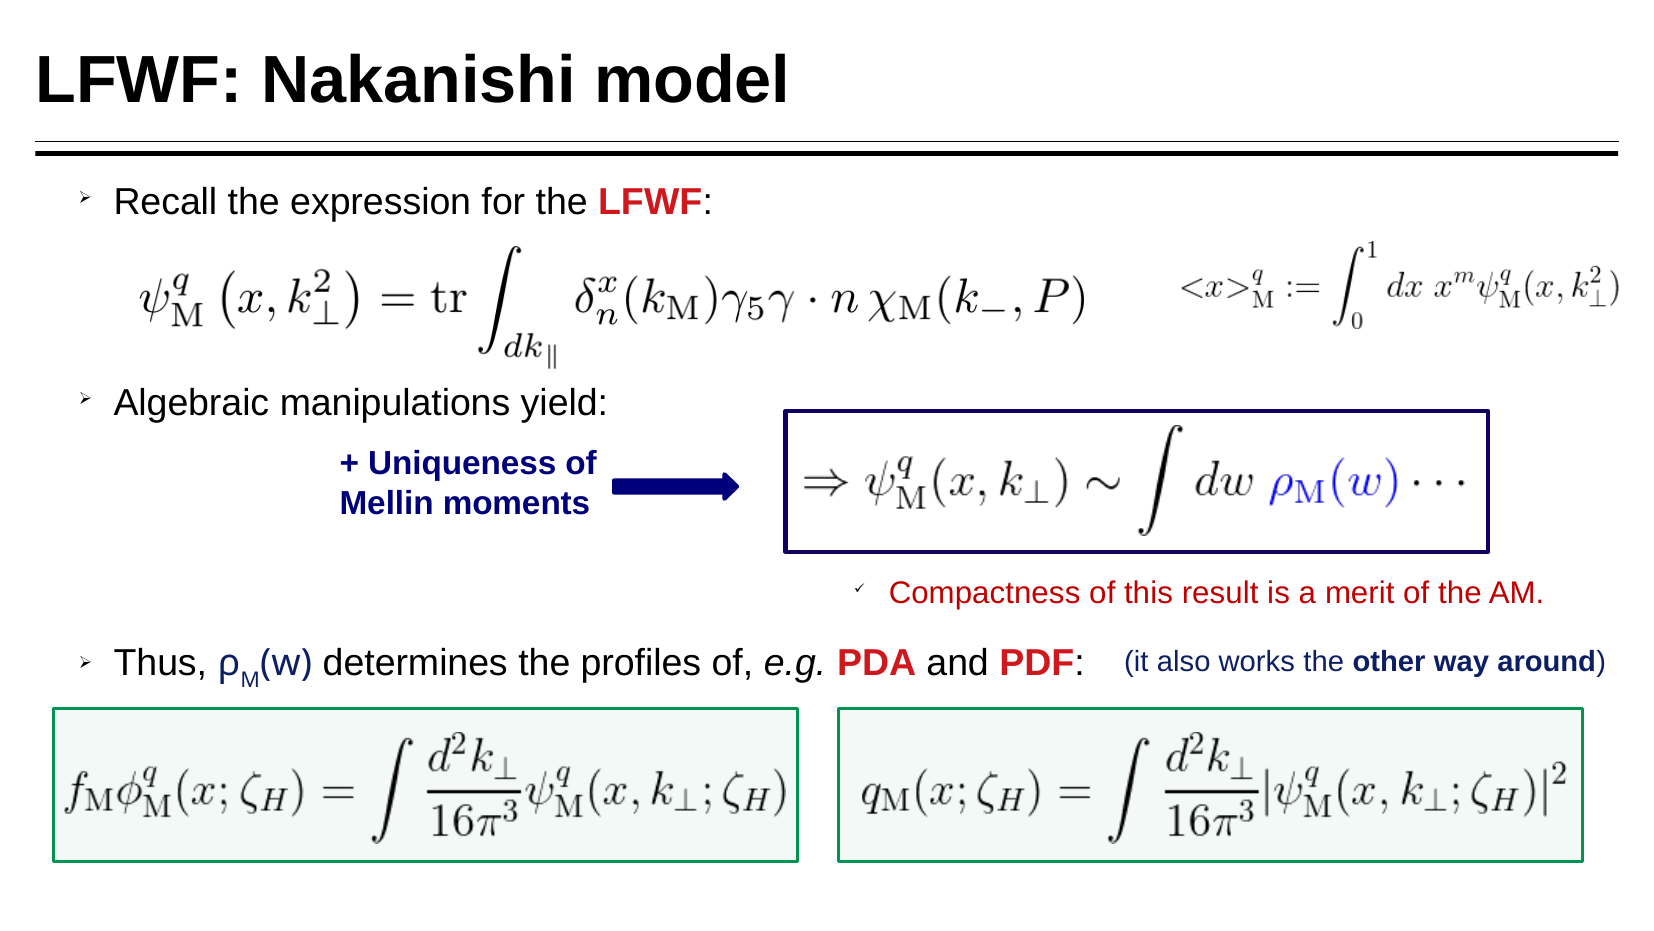

LFWF: Nakanishi model
Recall the expression for the LFWF:
Algebraic manipulations yield:
+ Uniqueness of Mellin moments
Compactness of this result is a merit of the AM.
Thus, ρM(w) determines the profiles of, e.g. PDA and PDF:
(it also works the other way around)